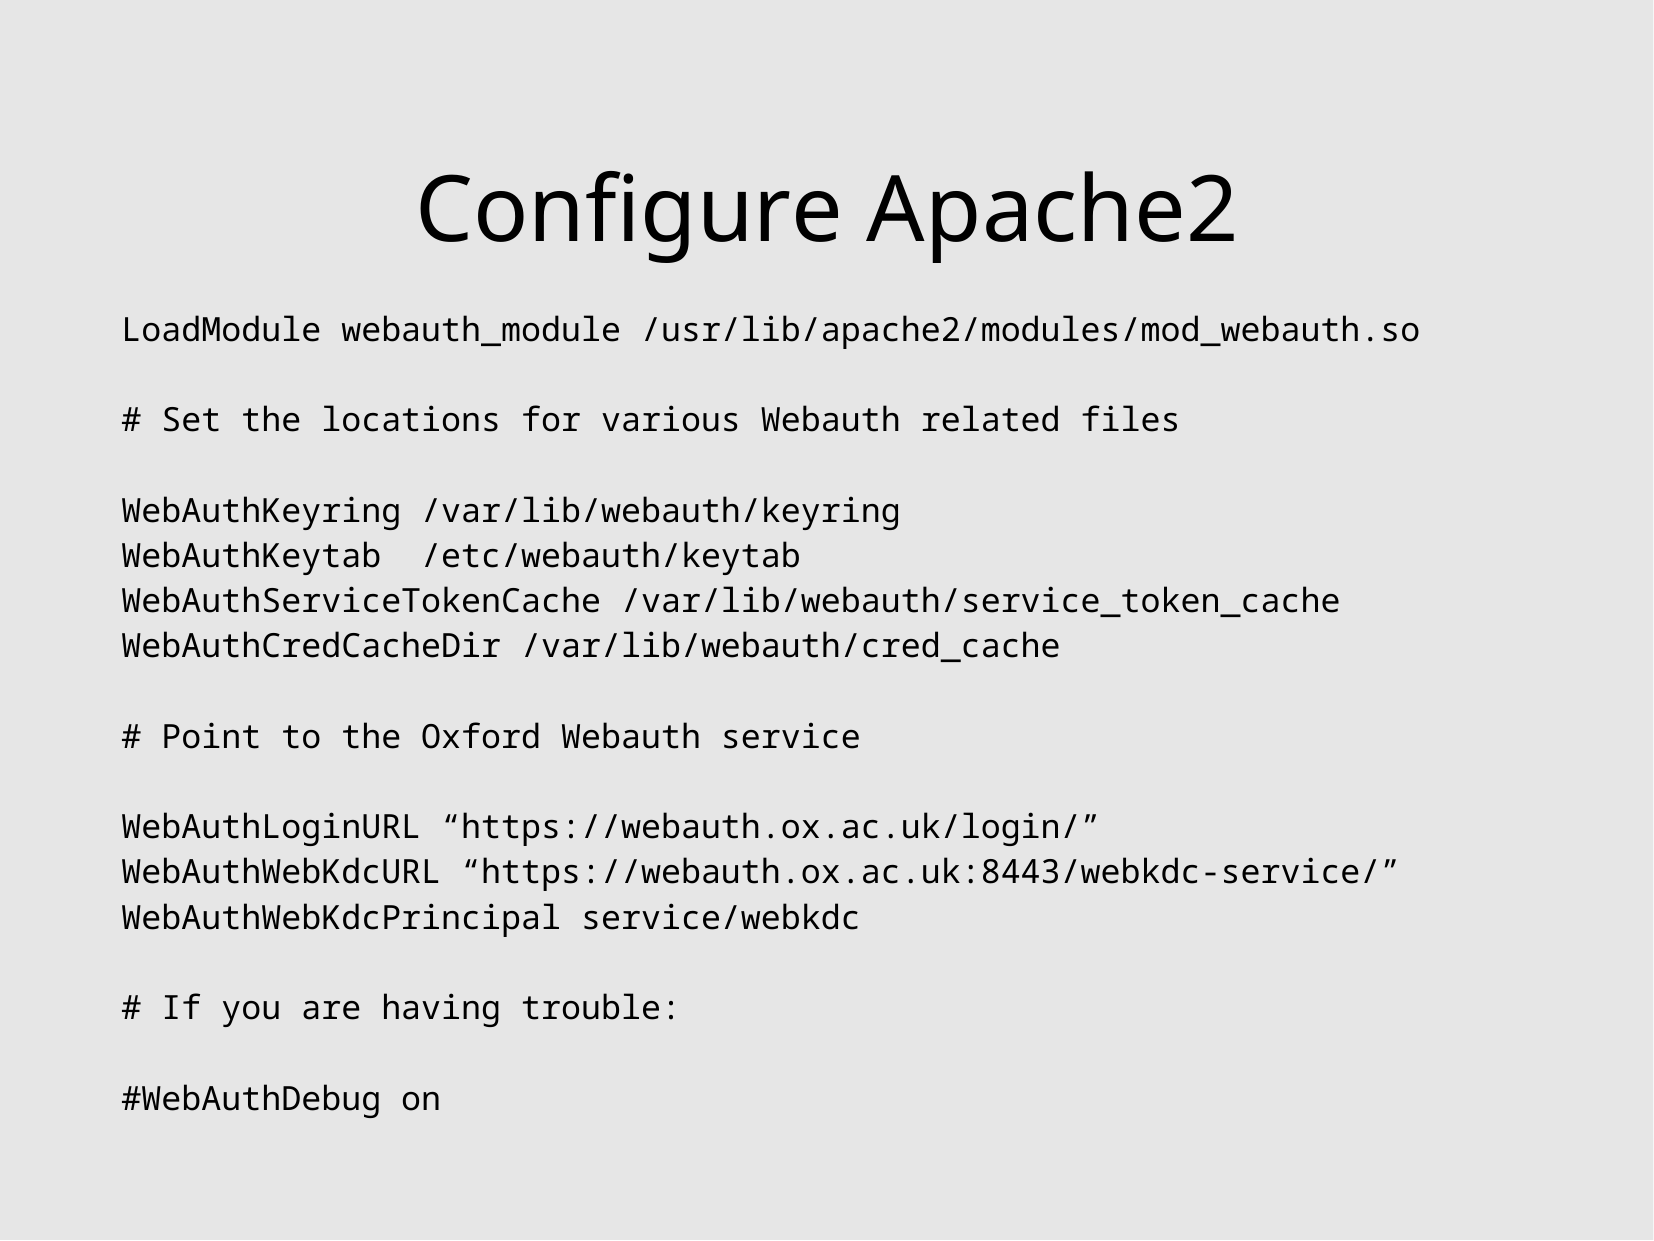

# Configure Apache2
LoadModule webauth_module /usr/lib/apache2/modules/mod_webauth.so
# Set the locations for various Webauth related files
WebAuthKeyring /var/lib/webauth/keyring
WebAuthKeytab /etc/webauth/keytab
WebAuthServiceTokenCache /var/lib/webauth/service_token_cache
WebAuthCredCacheDir /var/lib/webauth/cred_cache
# Point to the Oxford Webauth service
WebAuthLoginURL “https://webauth.ox.ac.uk/login/”
WebAuthWebKdcURL “https://webauth.ox.ac.uk:8443/webkdc-service/”
WebAuthWebKdcPrincipal service/webkdc
# If you are having trouble:
#WebAuthDebug on